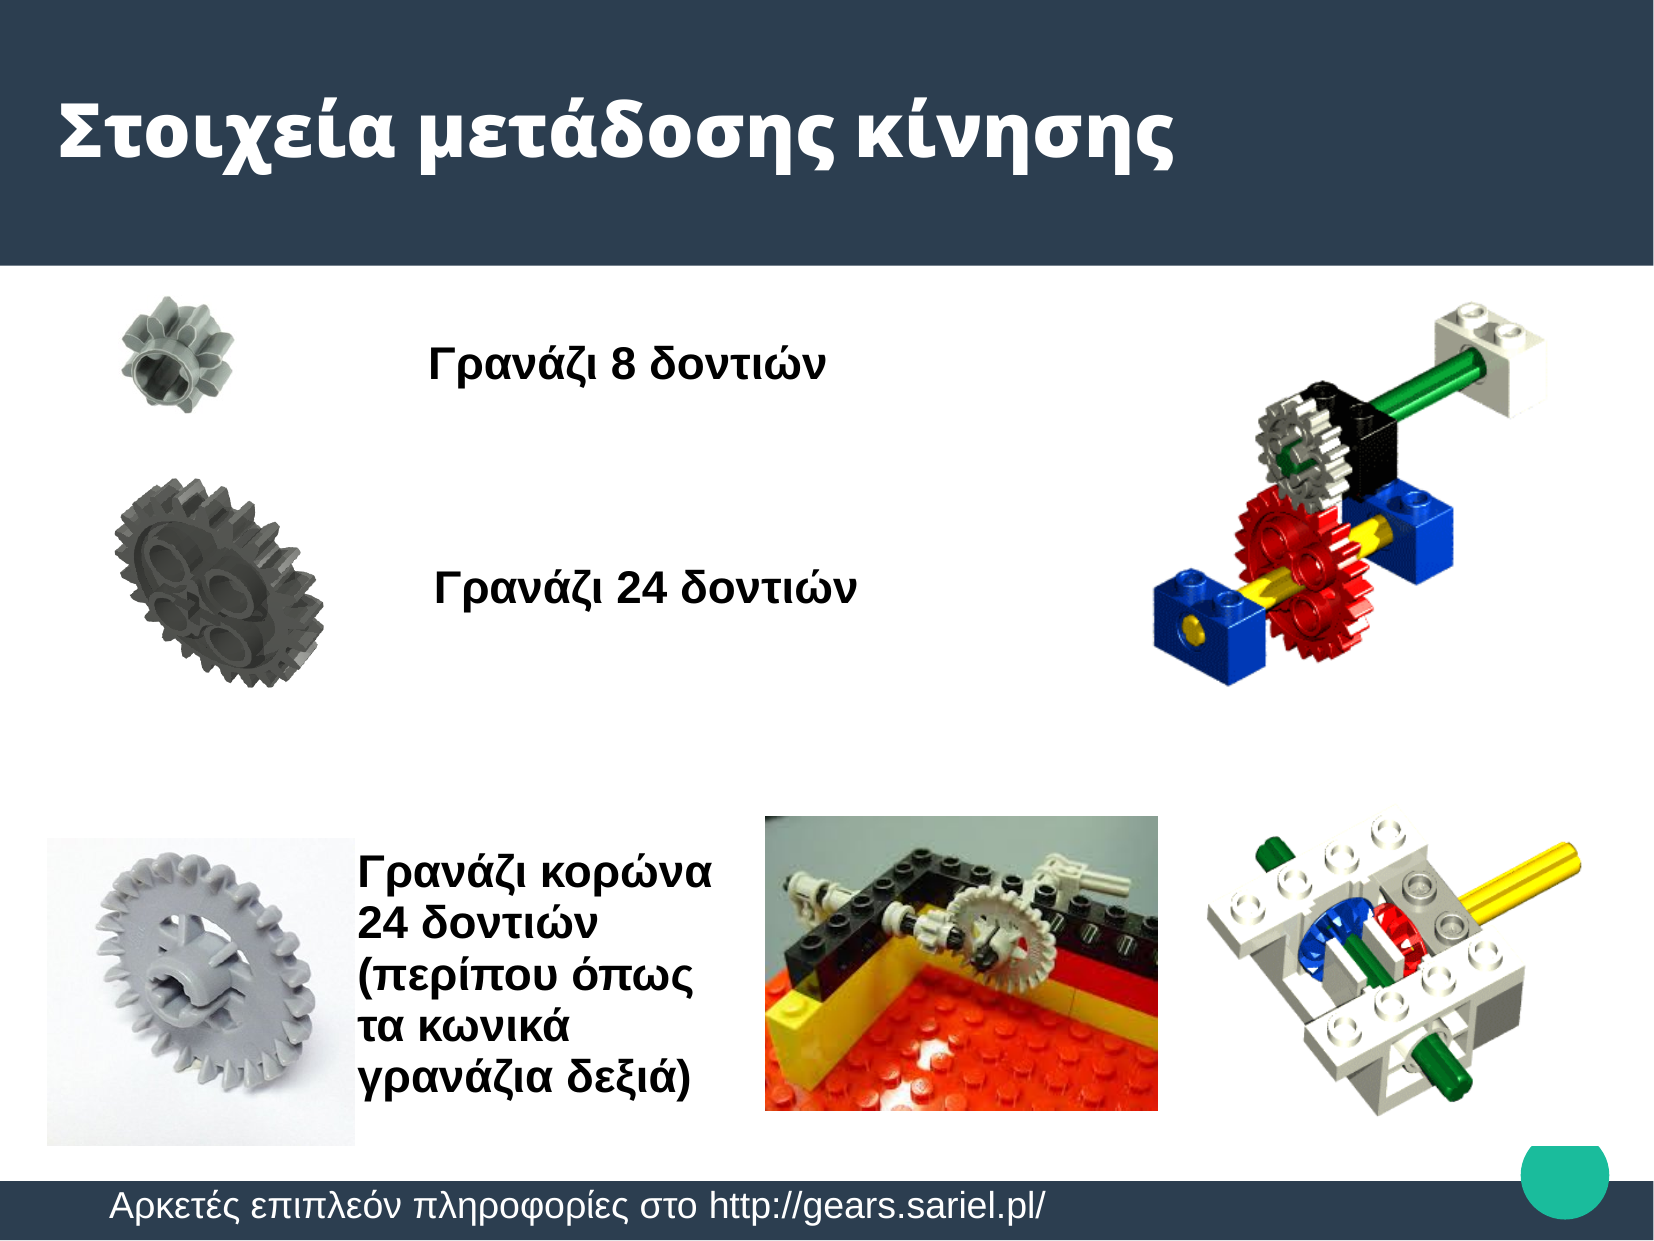

# Στοιχεία μετάδοσης κίνησης
Γρανάζι 8 δοντιών
Γρανάζι 24 δοντιών
Γρανάζι κορώνα 24 δοντιών (περίπου όπως τα κωνικά γρανάζια δεξιά)
Αρκετές επιπλεόν πληροφορίες στο http://gears.sariel.pl/